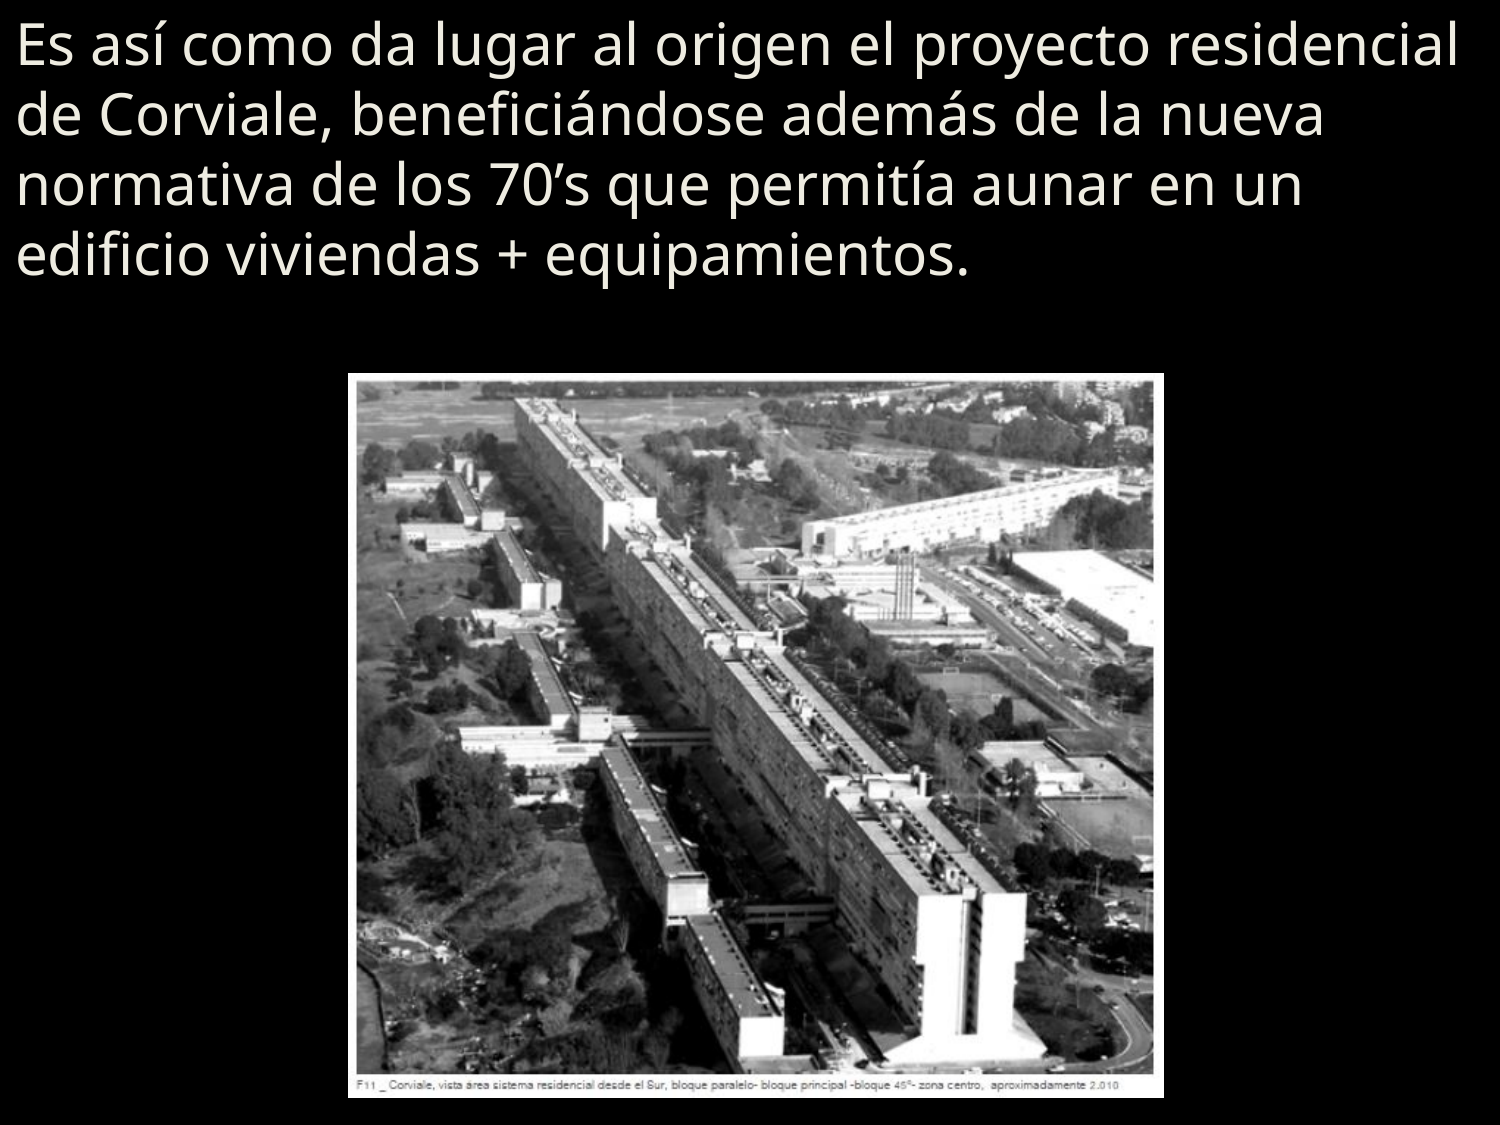

Es así como da lugar al origen el proyecto residencial de Corviale, beneficiándose además de la nueva normativa de los 70’s que permitía aunar en un edificio viviendas + equipamientos.